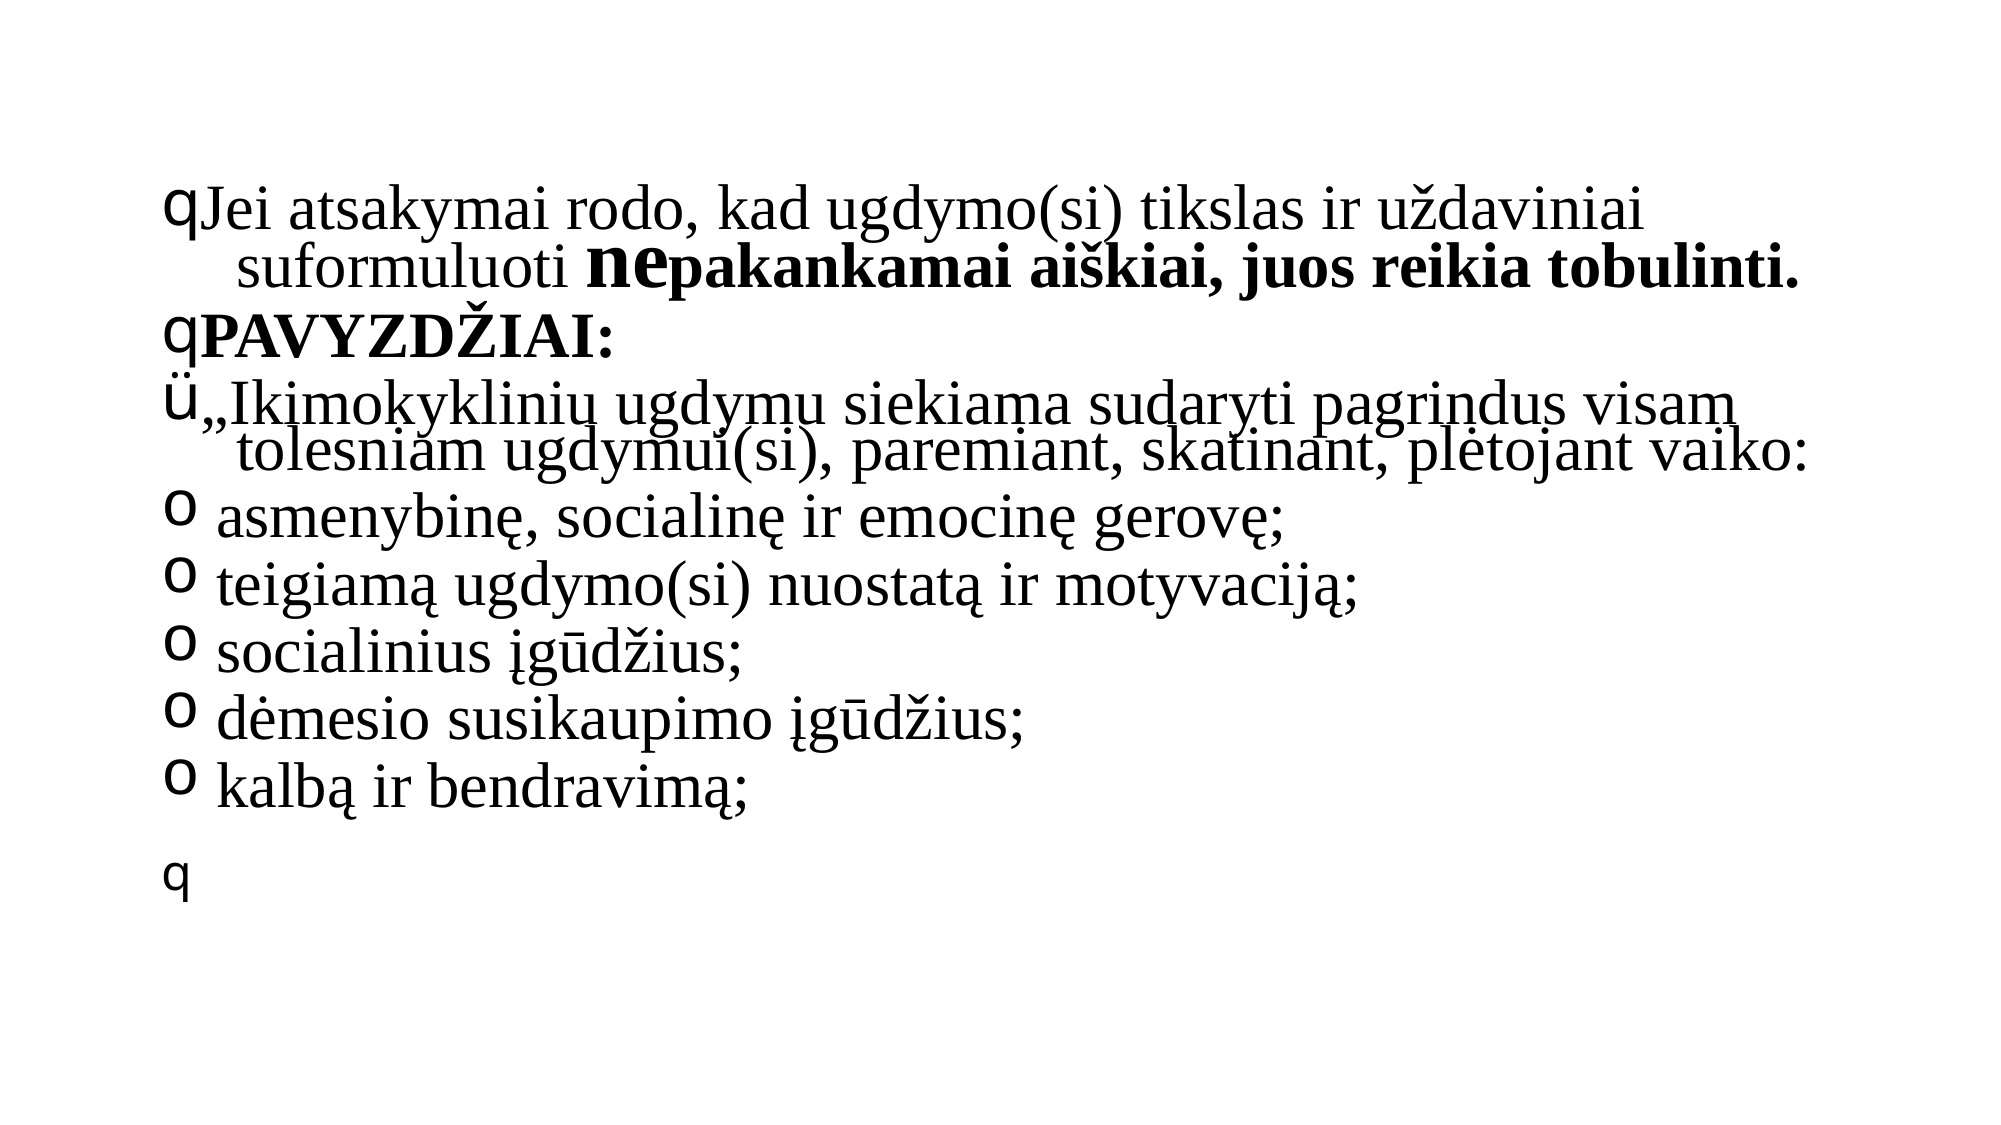

# Jei atsakymai rodo, kad ugdymo(si) tikslas ir uždaviniai suformuluoti nepakankamai aiškiai, juos reikia tobulinti.
PAVYZDŽIAI:
„Ikimokykliniu ugdymu siekiama sudaryti pagrindus visam tolesniam ugdymui(si), paremiant, skatinant, plėtojant vaiko:
 asmenybinę, socialinę ir emocinę gerovę;
 teigiamą ugdymo(si) nuostatą ir motyvaciją;
 socialinius įgūdžius;
 dėmesio susikaupimo įgūdžius;
 kalbą ir bendravimą;